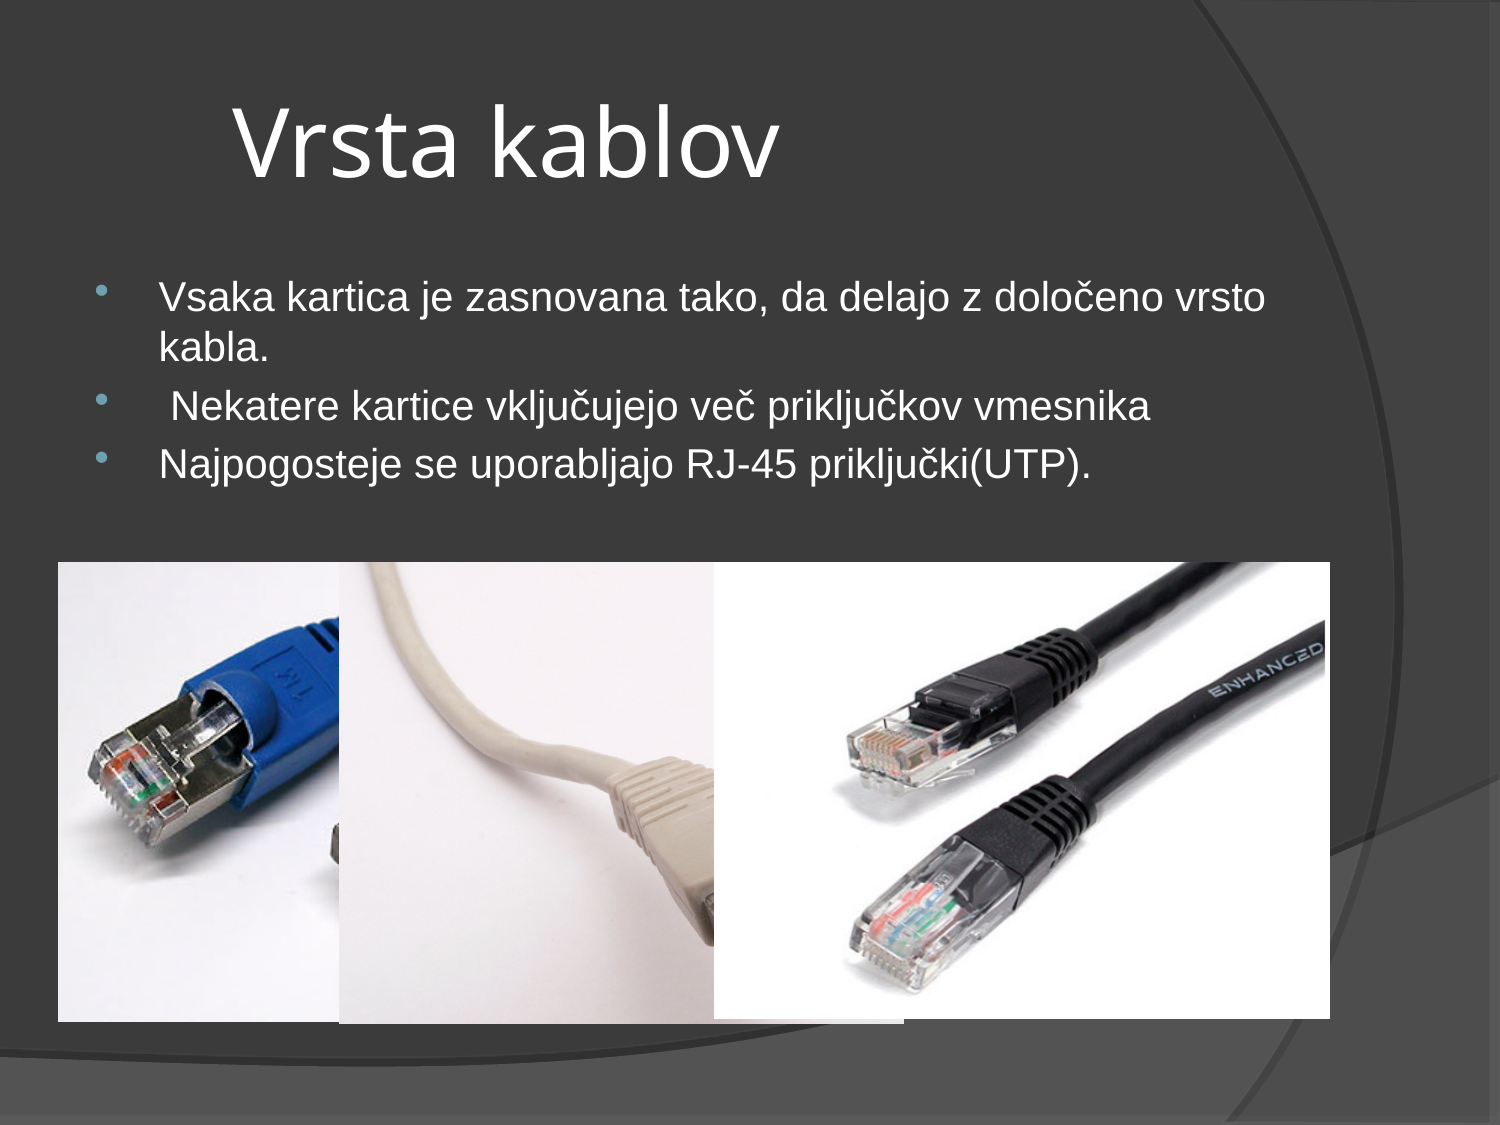

# Vrsta kablov
Vsaka kartica je zasnovana tako, da delajo z določeno vrsto kabla.
 Nekatere kartice vključujejo več priključkov vmesnika
Najpogosteje se uporabljajo RJ-45 priključki(UTP).